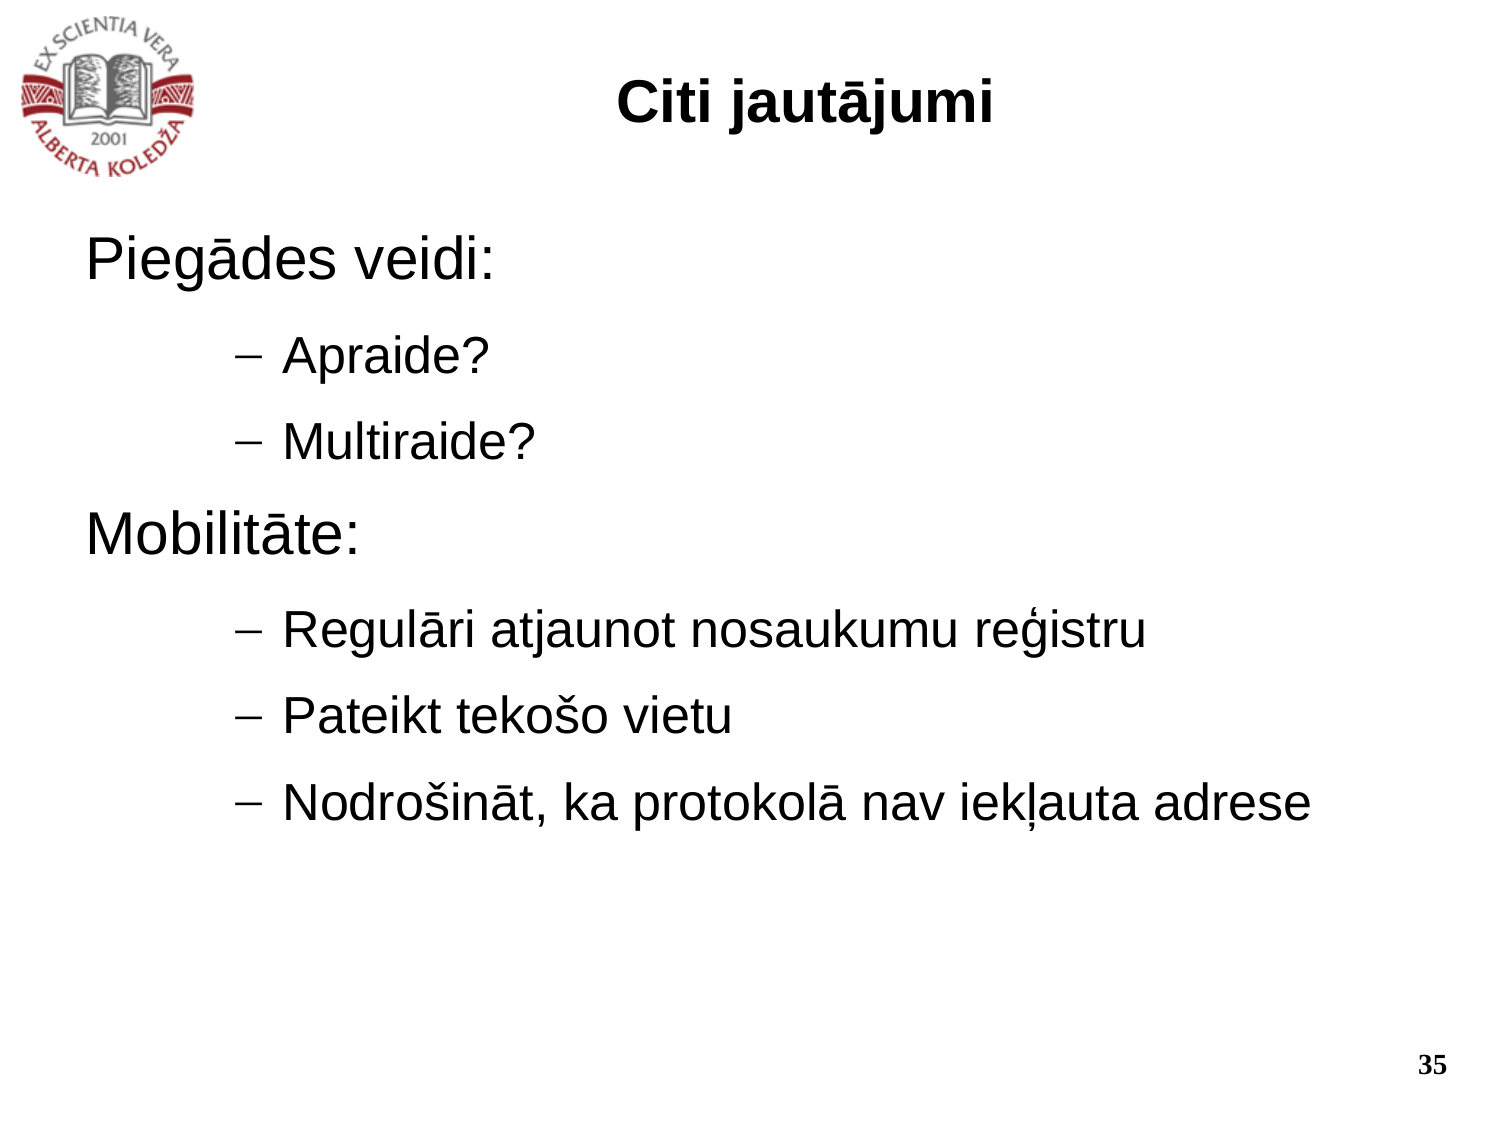

# Citi jautājumi
Piegādes veidi:
Apraide?
Multiraide?
Mobilitāte:
Regulāri atjaunot nosaukumu reģistru
Pateikt tekošo vietu
Nodrošināt, ka protokolā nav iekļauta adrese